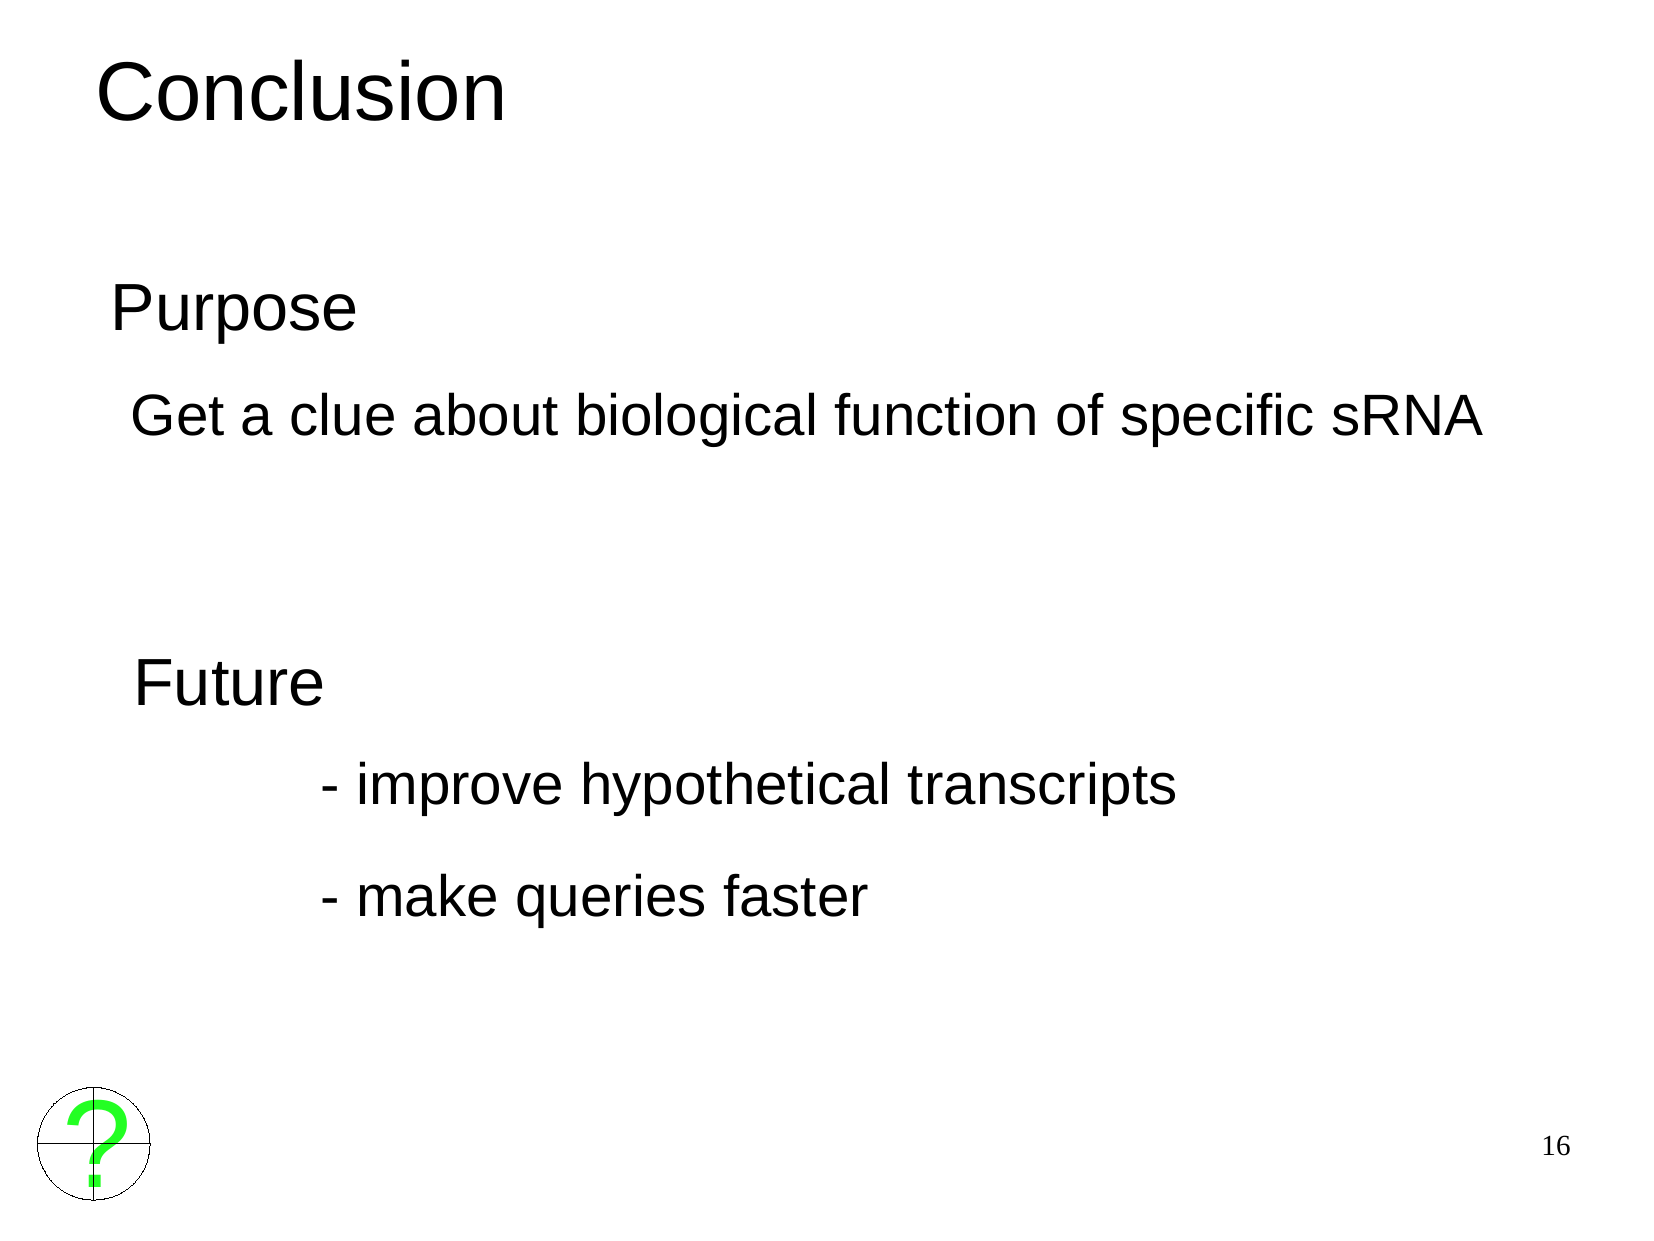

Conclusion
Purpose
Get a clue about biological function of specific sRNA
Future
- improve hypothetical transcripts
- make queries faster
?
16